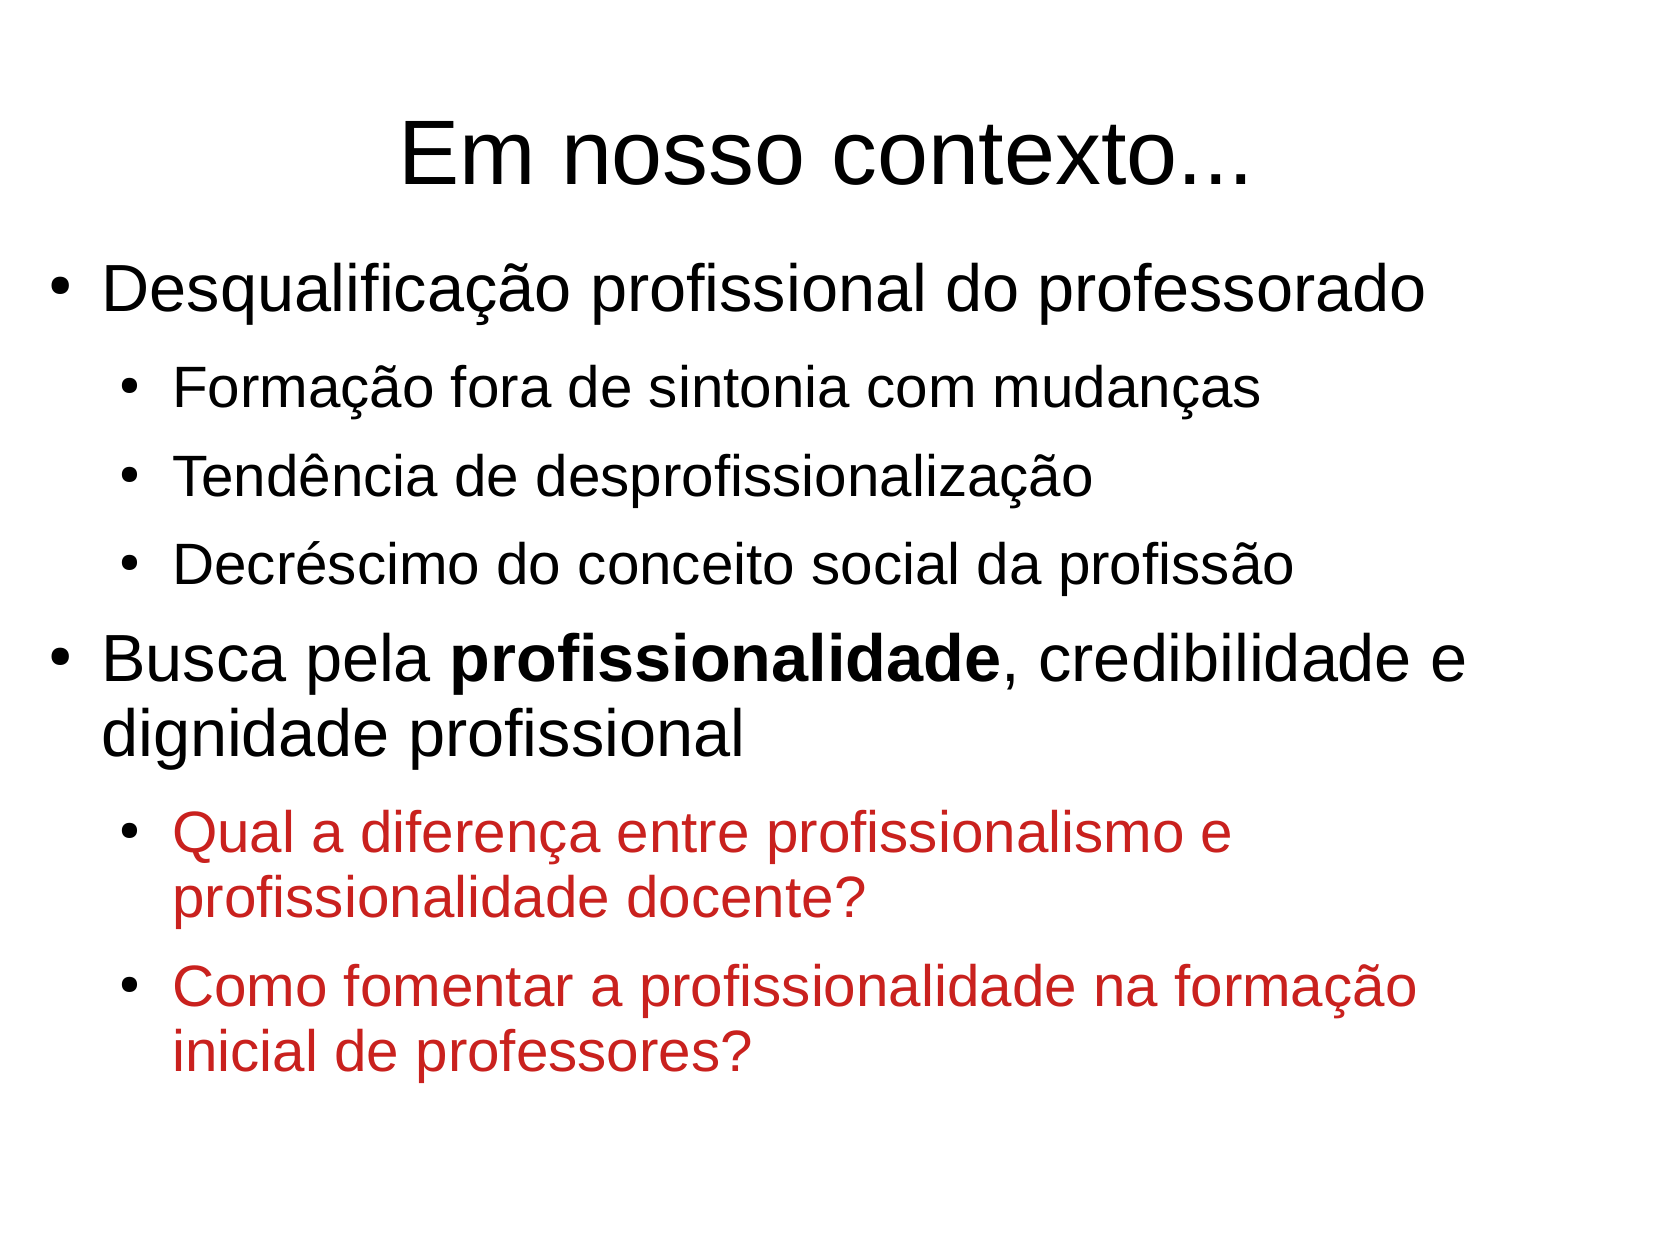

# Em nosso contexto...
Desqualificação profissional do professorado
Formação fora de sintonia com mudanças
Tendência de desprofissionalização
Decréscimo do conceito social da profissão
Busca pela profissionalidade, credibilidade e dignidade profissional
Qual a diferença entre profissionalismo e profissionalidade docente?
Como fomentar a profissionalidade na formação inicial de professores?